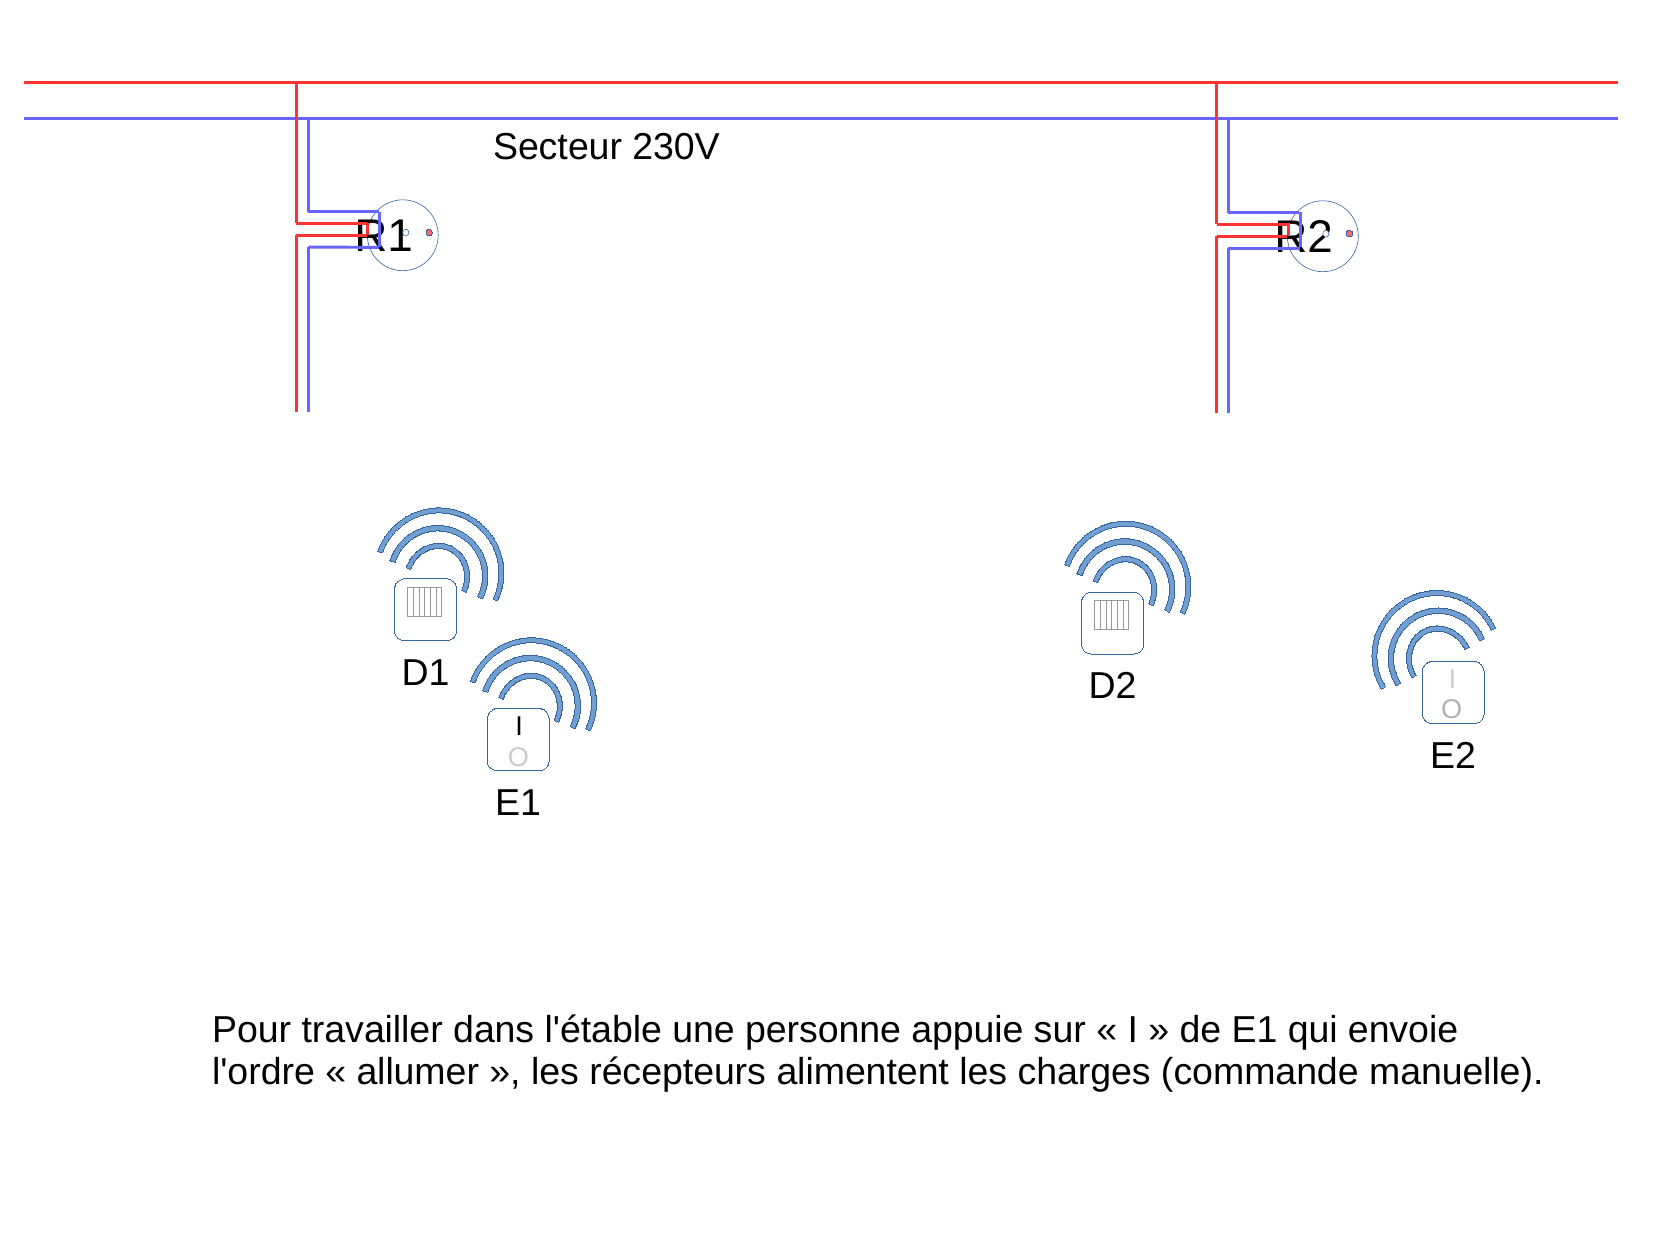

Secteur 230V
R1
R2
D1
D2
 I
O
E2
E1
 I
O
Pour travailler dans l'étable une personne appuie sur « I » de E1 qui envoie
l'ordre « allumer », les récepteurs alimentent les charges (commande manuelle).